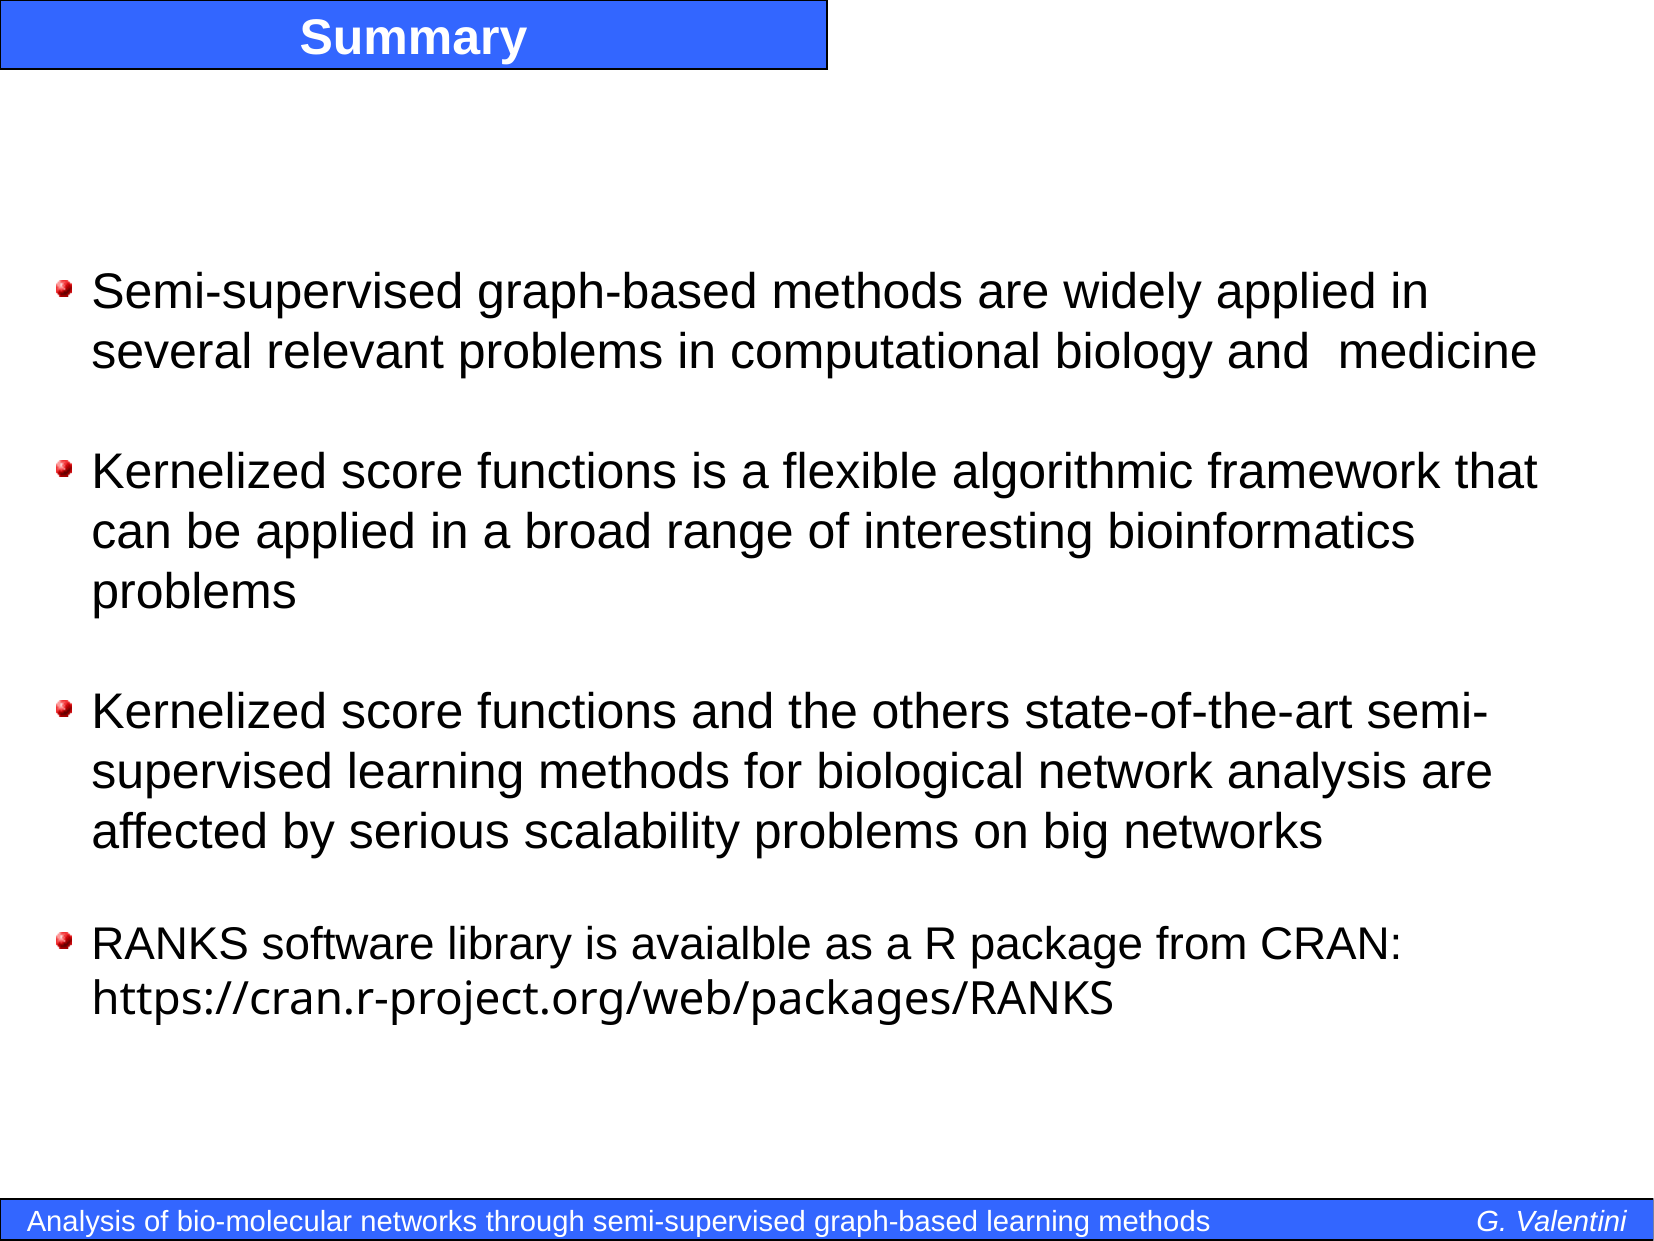

Summary
Semi-supervised graph-based methods are widely applied in several relevant problems in computational biology and medicine
Kernelized score functions is a flexible algorithmic framework that can be applied in a broad range of interesting bioinformatics problems
Kernelized score functions and the others state-of-the-art semi-supervised learning methods for biological network analysis are affected by serious scalability problems on big networks
RANKS software library is avaialble as a R package from CRAN:
https://cran.r-project.org/web/packages/RANKS
Analysis of bio-molecular networks through semi-supervised graph-based learning methods G. Valentini